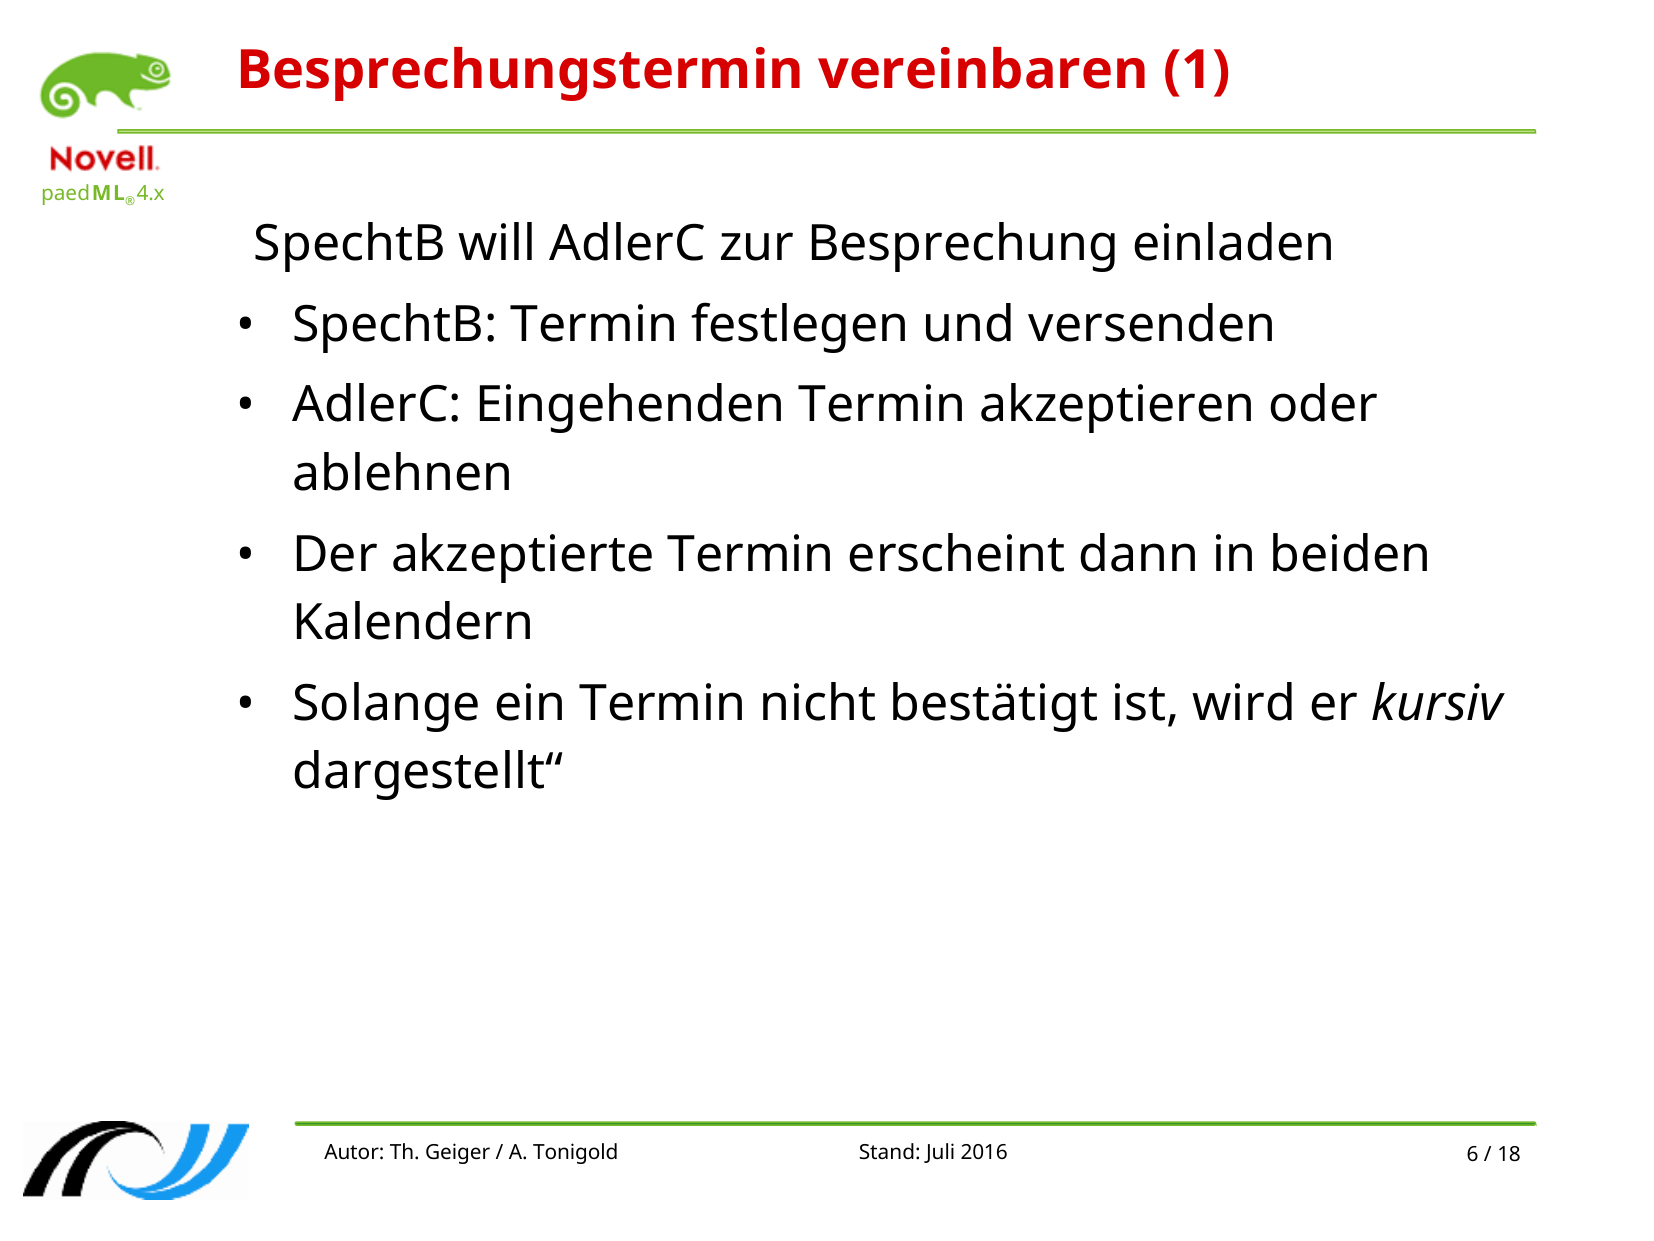

# Besprechungstermin vereinbaren (1)
SpechtB will AdlerC zur Besprechung einladen
SpechtB: Termin festlegen und versenden
AdlerC: Eingehenden Termin akzeptieren oder ablehnen
Der akzeptierte Termin erscheint dann in beiden Kalendern
Solange ein Termin nicht bestätigt ist, wird er kursiv dargestellt“
Autor: Th. Geiger / A. Tonigold
Juli 2016
6